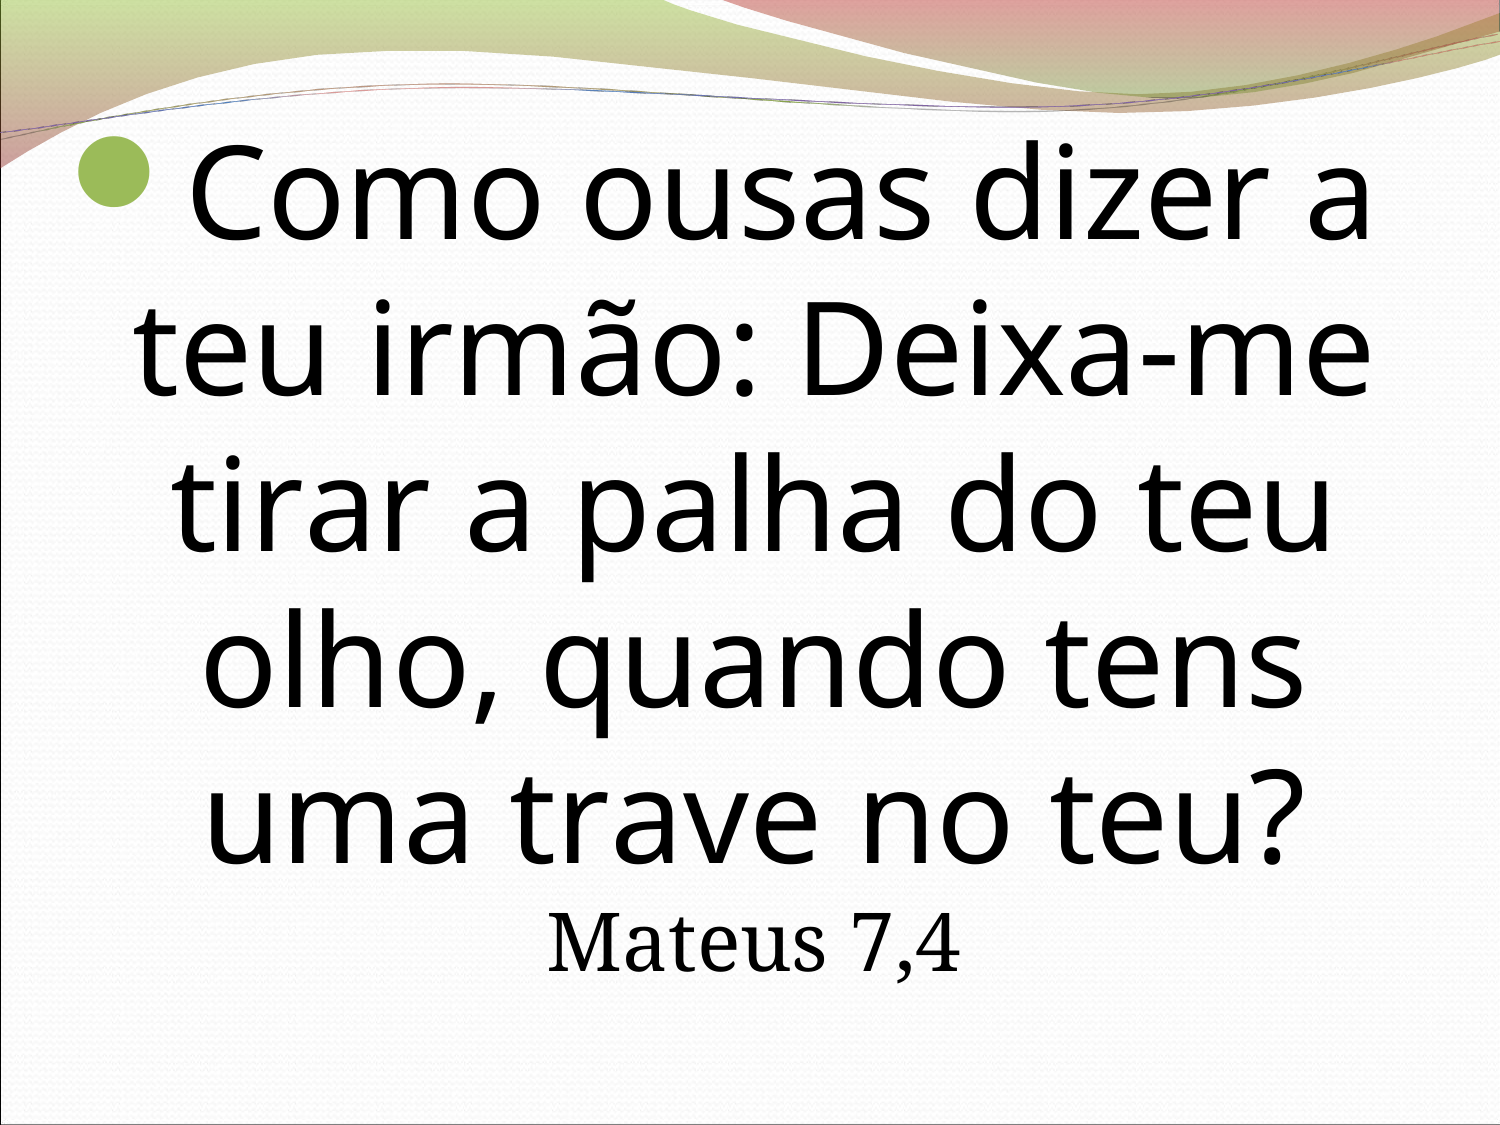

# Como ousas dizer a teu irmão: Deixa-me tirar a palha do teu olho, quando tens uma trave no teu? Mateus 7,4